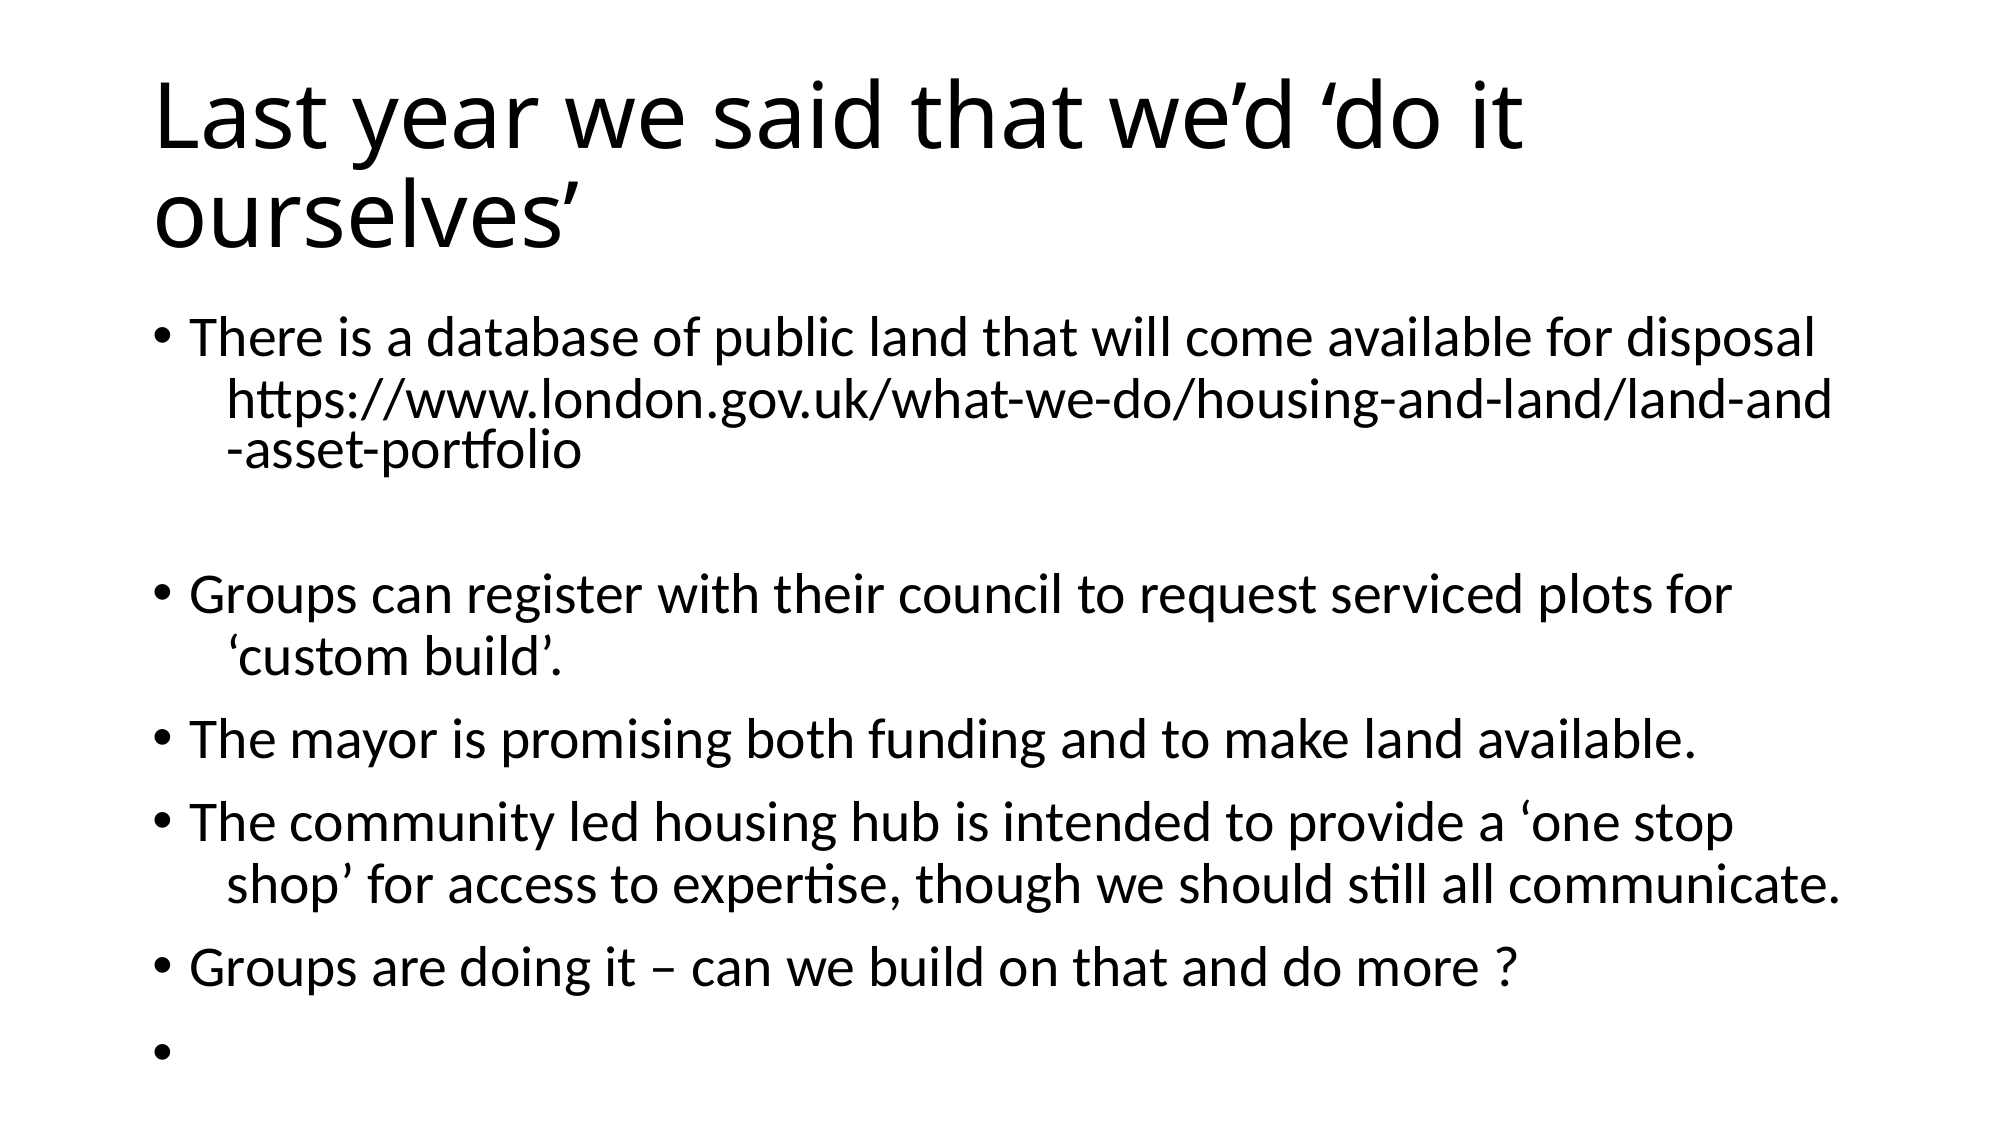

# Last year we said that we’d ‘do it ourselves’
There is a database of public land that will come available for disposal
https://www.london.gov.uk/what-we-do/housing-and-land/land-and-asset-portfolio
Groups can register with their council to request serviced plots for ‘custom build’.
The mayor is promising both funding and to make land available.
The community led housing hub is intended to provide a ‘one stop shop’ for access to expertise, though we should still all communicate.
Groups are doing it – can we build on that and do more ?